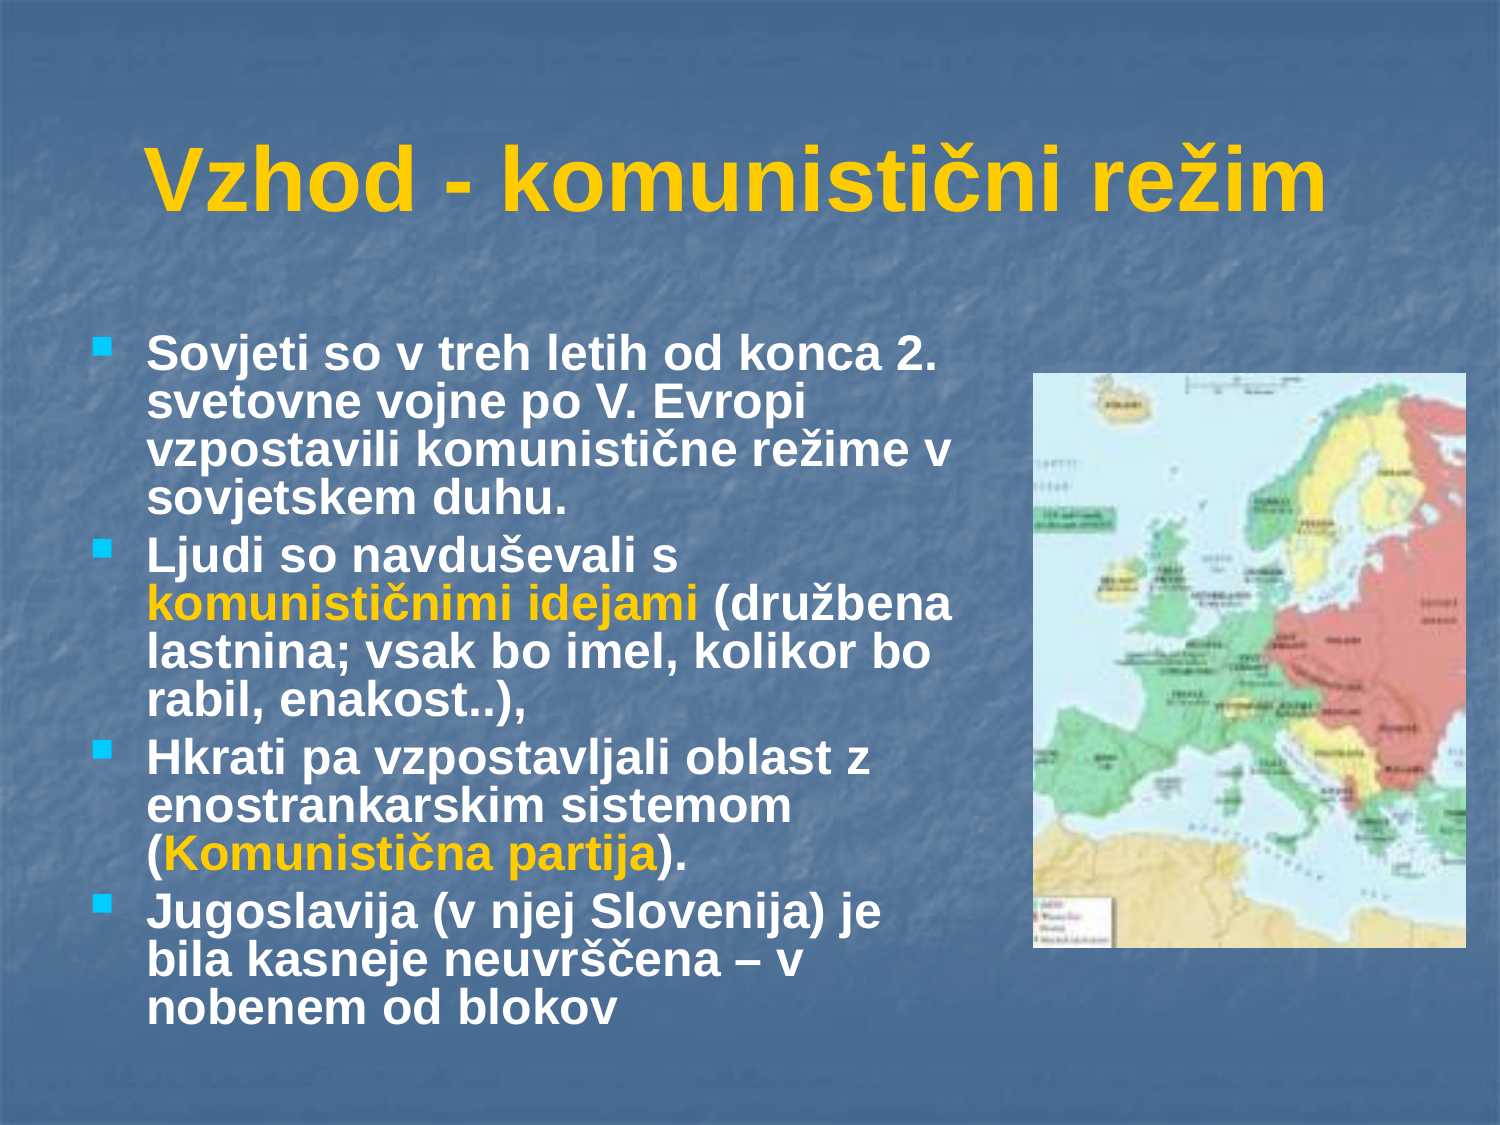

# Vzhod - komunistični režim
Sovjeti so v treh letih od konca 2. svetovne vojne po V. Evropi vzpostavili komunistične režime v sovjetskem duhu.
Ljudi so navduševali s komunističnimi idejami (družbena lastnina; vsak bo imel, kolikor bo rabil, enakost..),
Hkrati pa vzpostavljali oblast z enostrankarskim sistemom (Komunistična partija).
Jugoslavija (v njej Slovenija) je bila kasneje neuvrščena – v nobenem od blokov